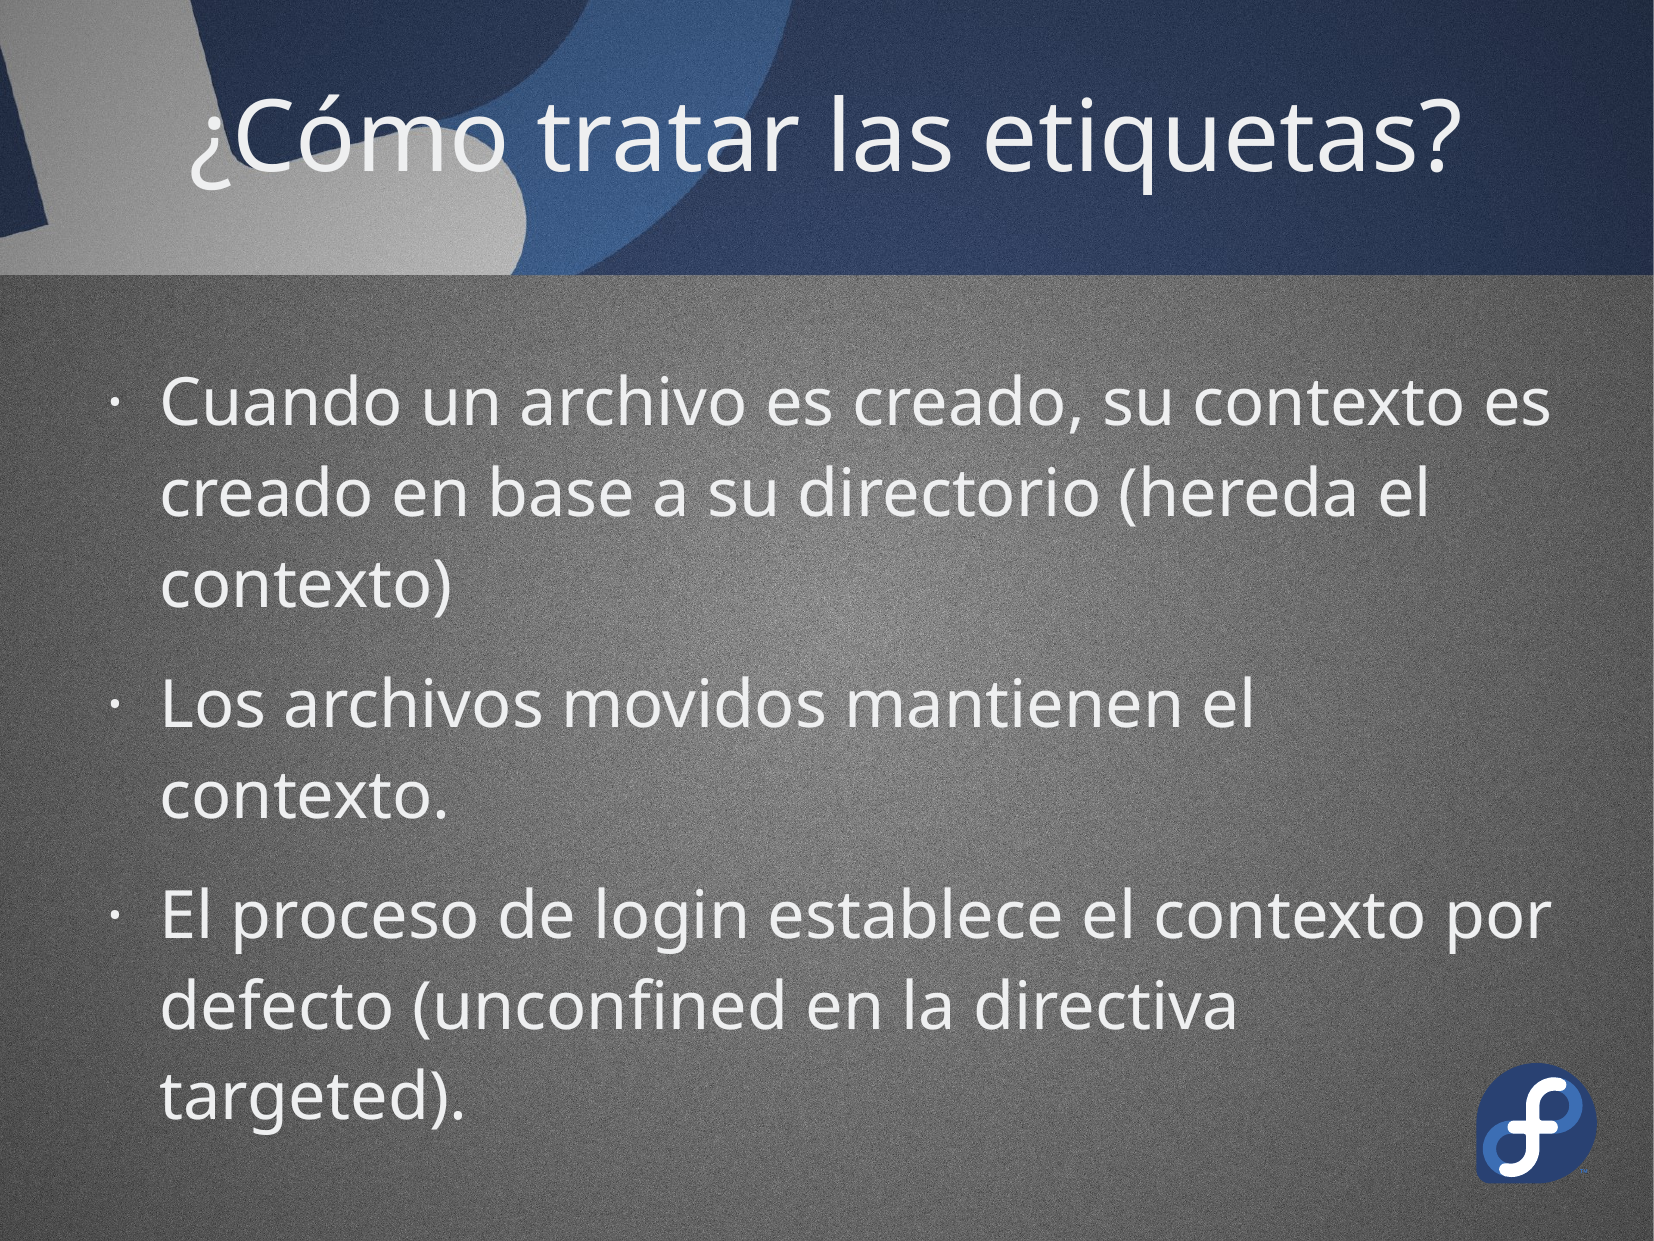

# ¿Cómo tratar las etiquetas?
Cuando un archivo es creado, su contexto es creado en base a su directorio (hereda el contexto)
Los archivos movidos mantienen el contexto.
El proceso de login establece el contexto por defecto (unconfined en la directiva targeted).